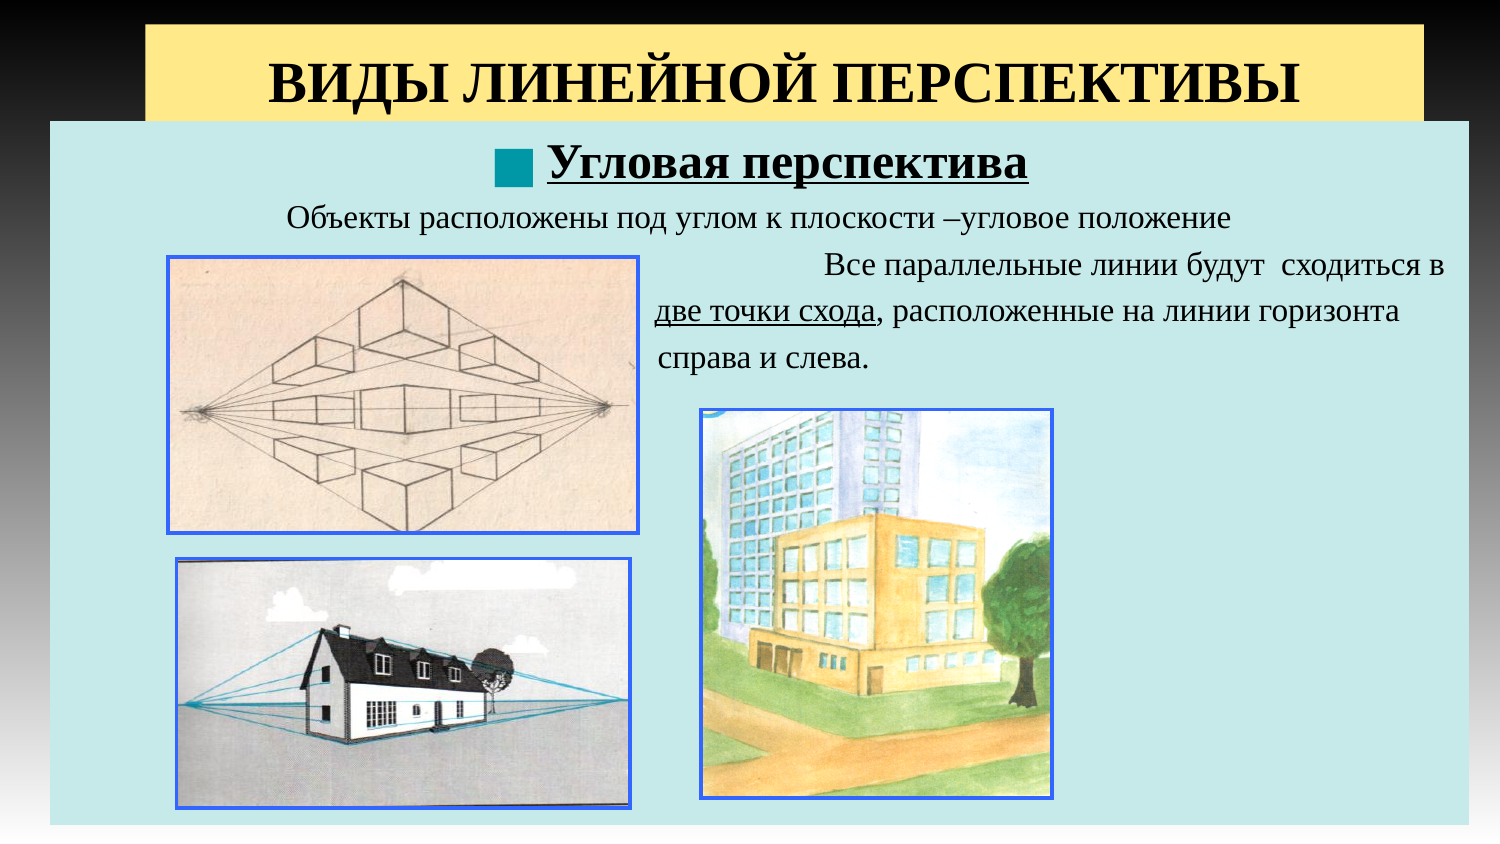

ВИДЫ ЛИНЕЙНОЙ ПЕРСПЕКТИВЫ
# Угловая перспектива
Объекты расположены под углом к плоскости –угловое положение
Все параллельные линии будут сходиться в
 две точки схода, расположенные на линии горизонта
 справа и слева.